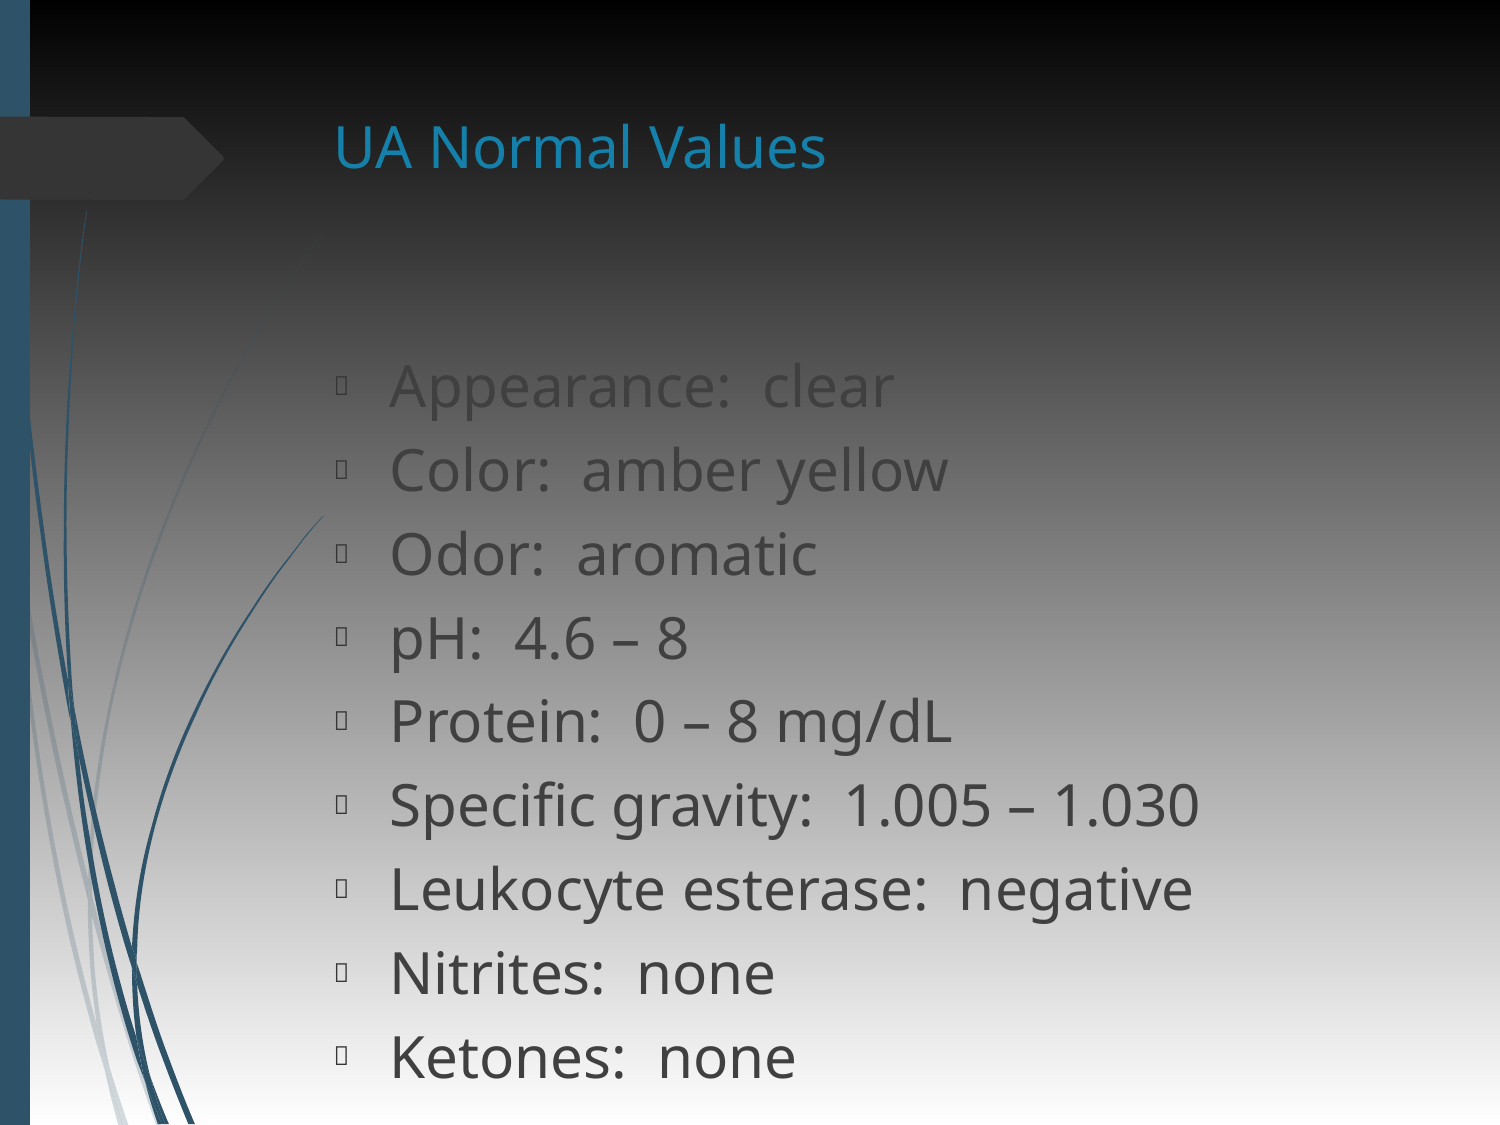

# UA Normal Values
Appearance: clear
Color: amber yellow
Odor: aromatic
pH: 4.6 – 8
Protein: 0 – 8 mg/dL
Specific gravity: 1.005 – 1.030
Leukocyte esterase: negative
Nitrites: none
Ketones: none